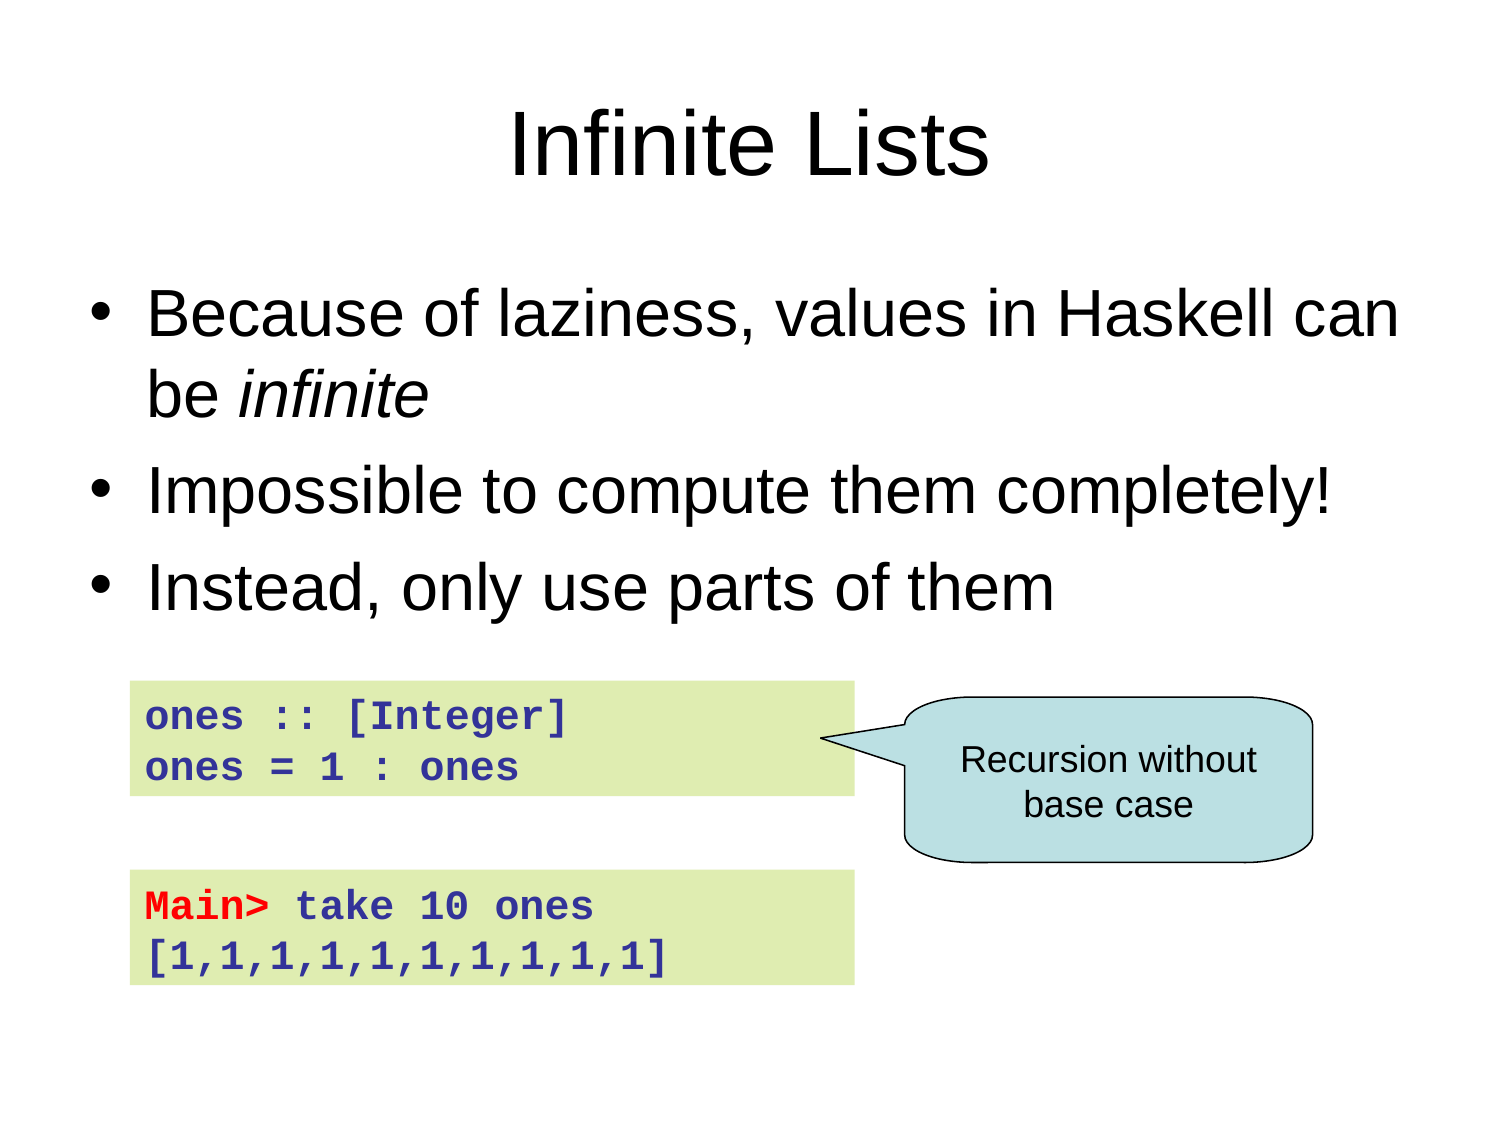

# Infinite Lists
Because of laziness, values in Haskell can be infinite
Impossible to compute them completely!
Instead, only use parts of them
ones :: [Integer]
ones = 1 : ones
Recursion without base case
Main> take 10 ones
[1,1,1,1,1,1,1,1,1,1]